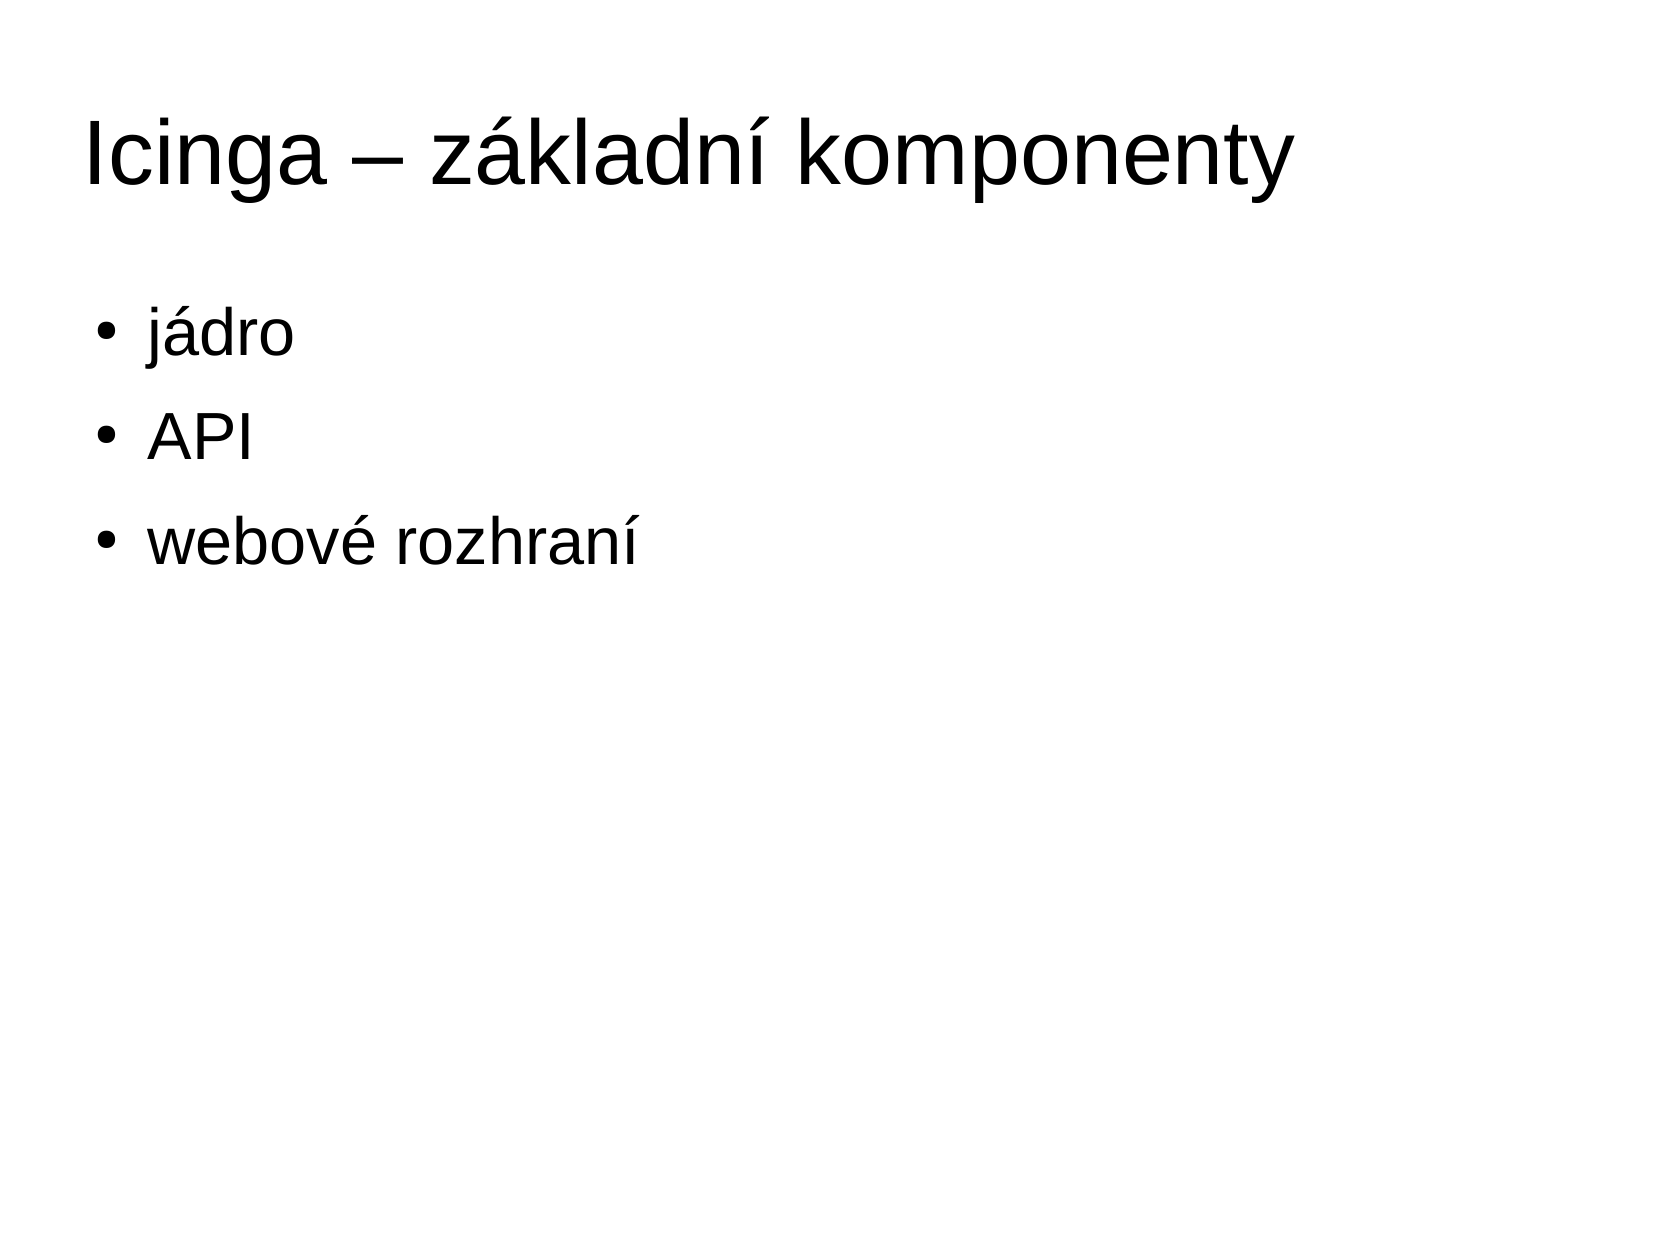

# Icinga – základní komponenty
jádro
API
webové rozhraní